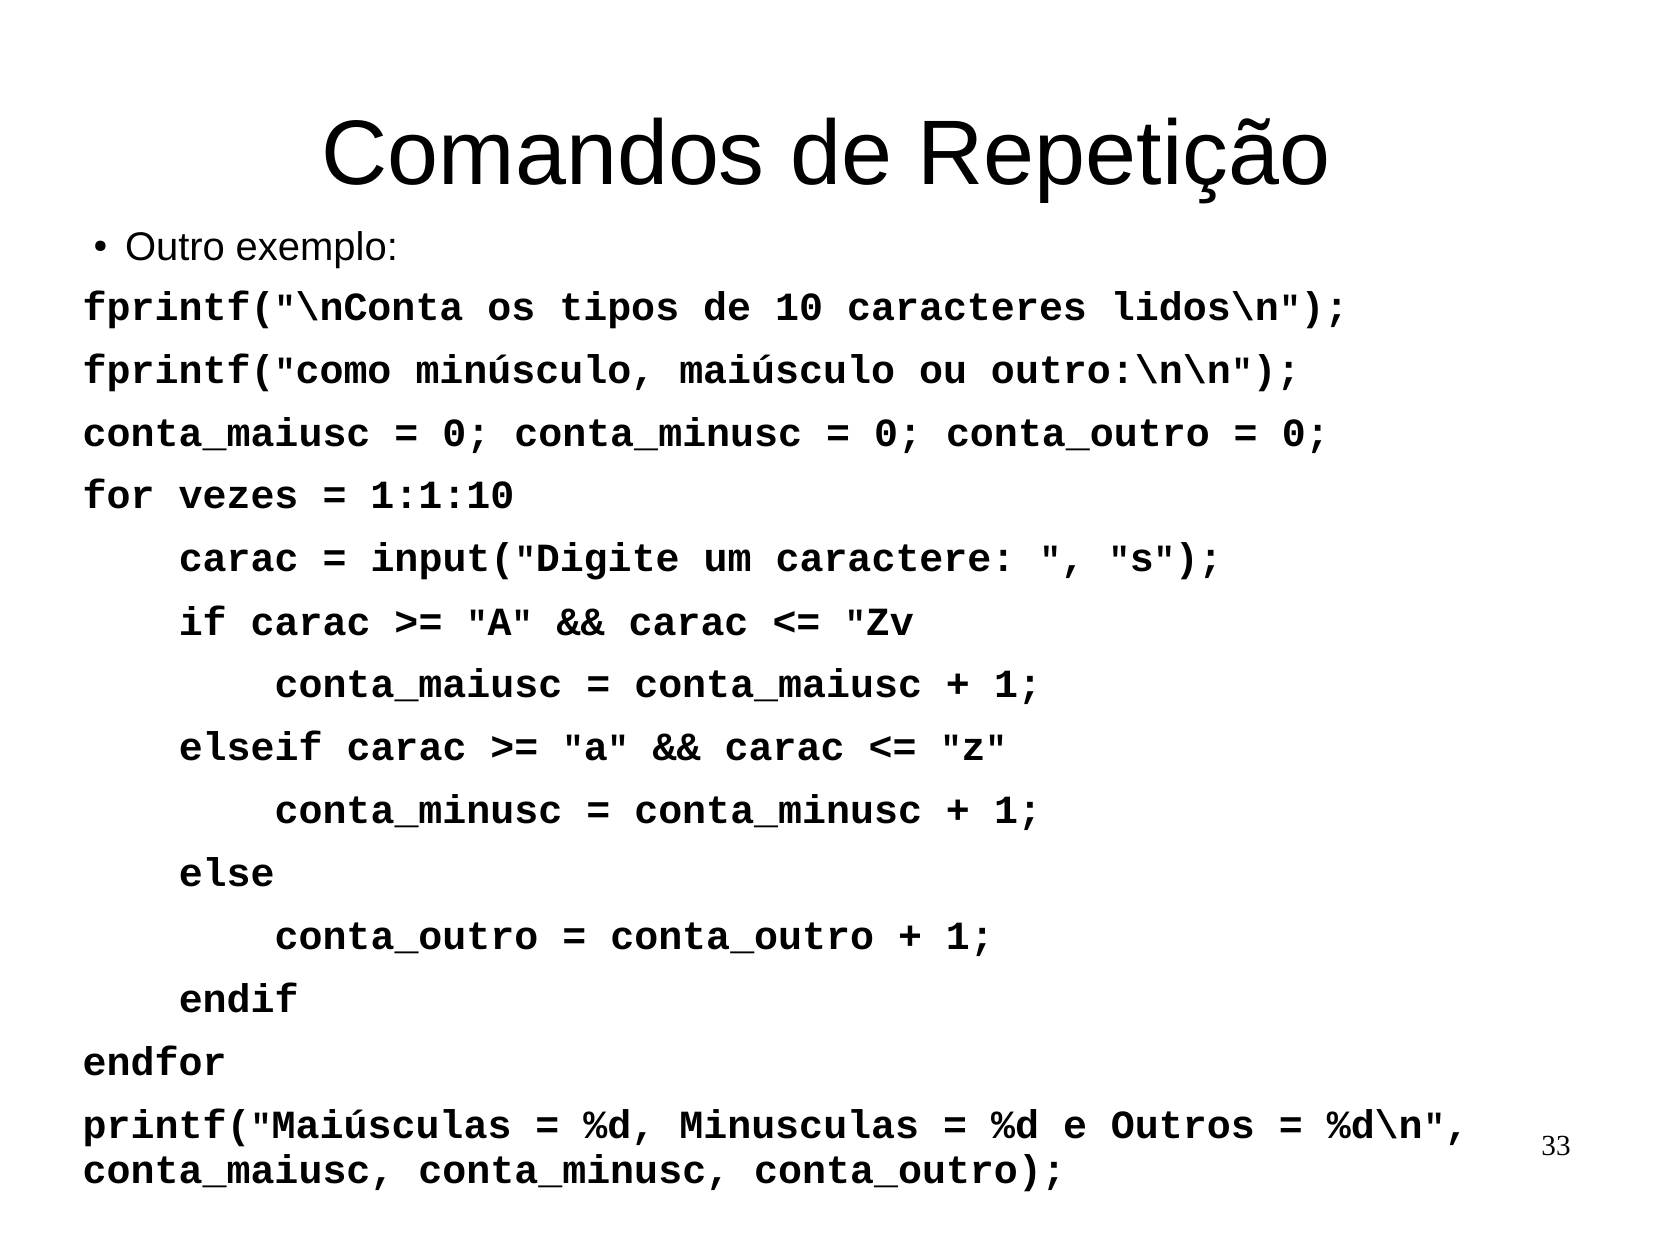

# Comandos de Repetição
Outro exemplo:
fprintf("\nConta os tipos de 10 caracteres lidos\n");
fprintf("como minúsculo, maiúsculo ou outro:\n\n");
conta_maiusc = 0; conta_minusc = 0; conta_outro = 0;
for vezes = 1:1:10
 carac = input("Digite um caractere: ", "s");
 if carac >= "A" && carac <= "Zv
 conta_maiusc = conta_maiusc + 1;
 elseif carac >= "a" && carac <= "z"
 conta_minusc = conta_minusc + 1;
 else
 conta_outro = conta_outro + 1;
 endif
endfor
printf("Maiúsculas = %d, Minusculas = %d e Outros = %d\n", conta_maiusc, conta_minusc, conta_outro);
33